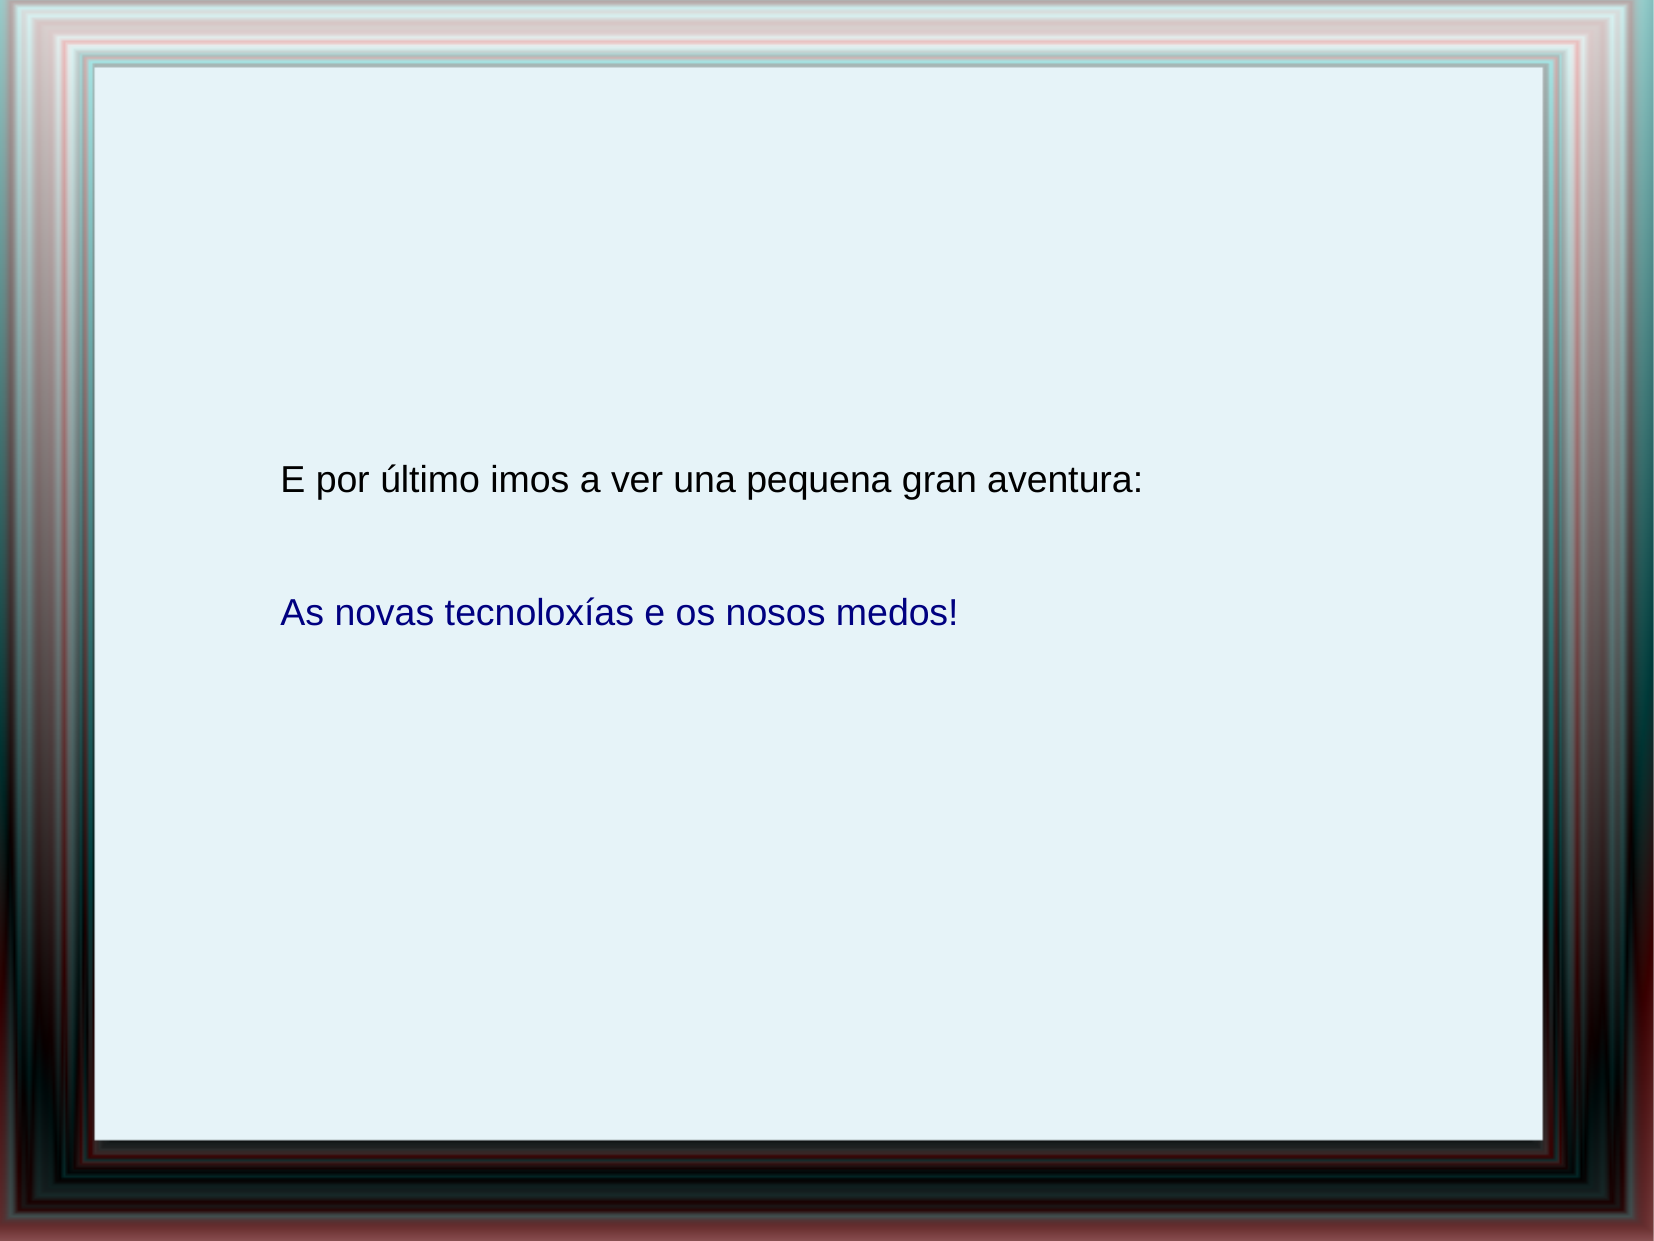

E por último imos a ver una pequena gran aventura:
As novas tecnoloxías e os nosos medos!